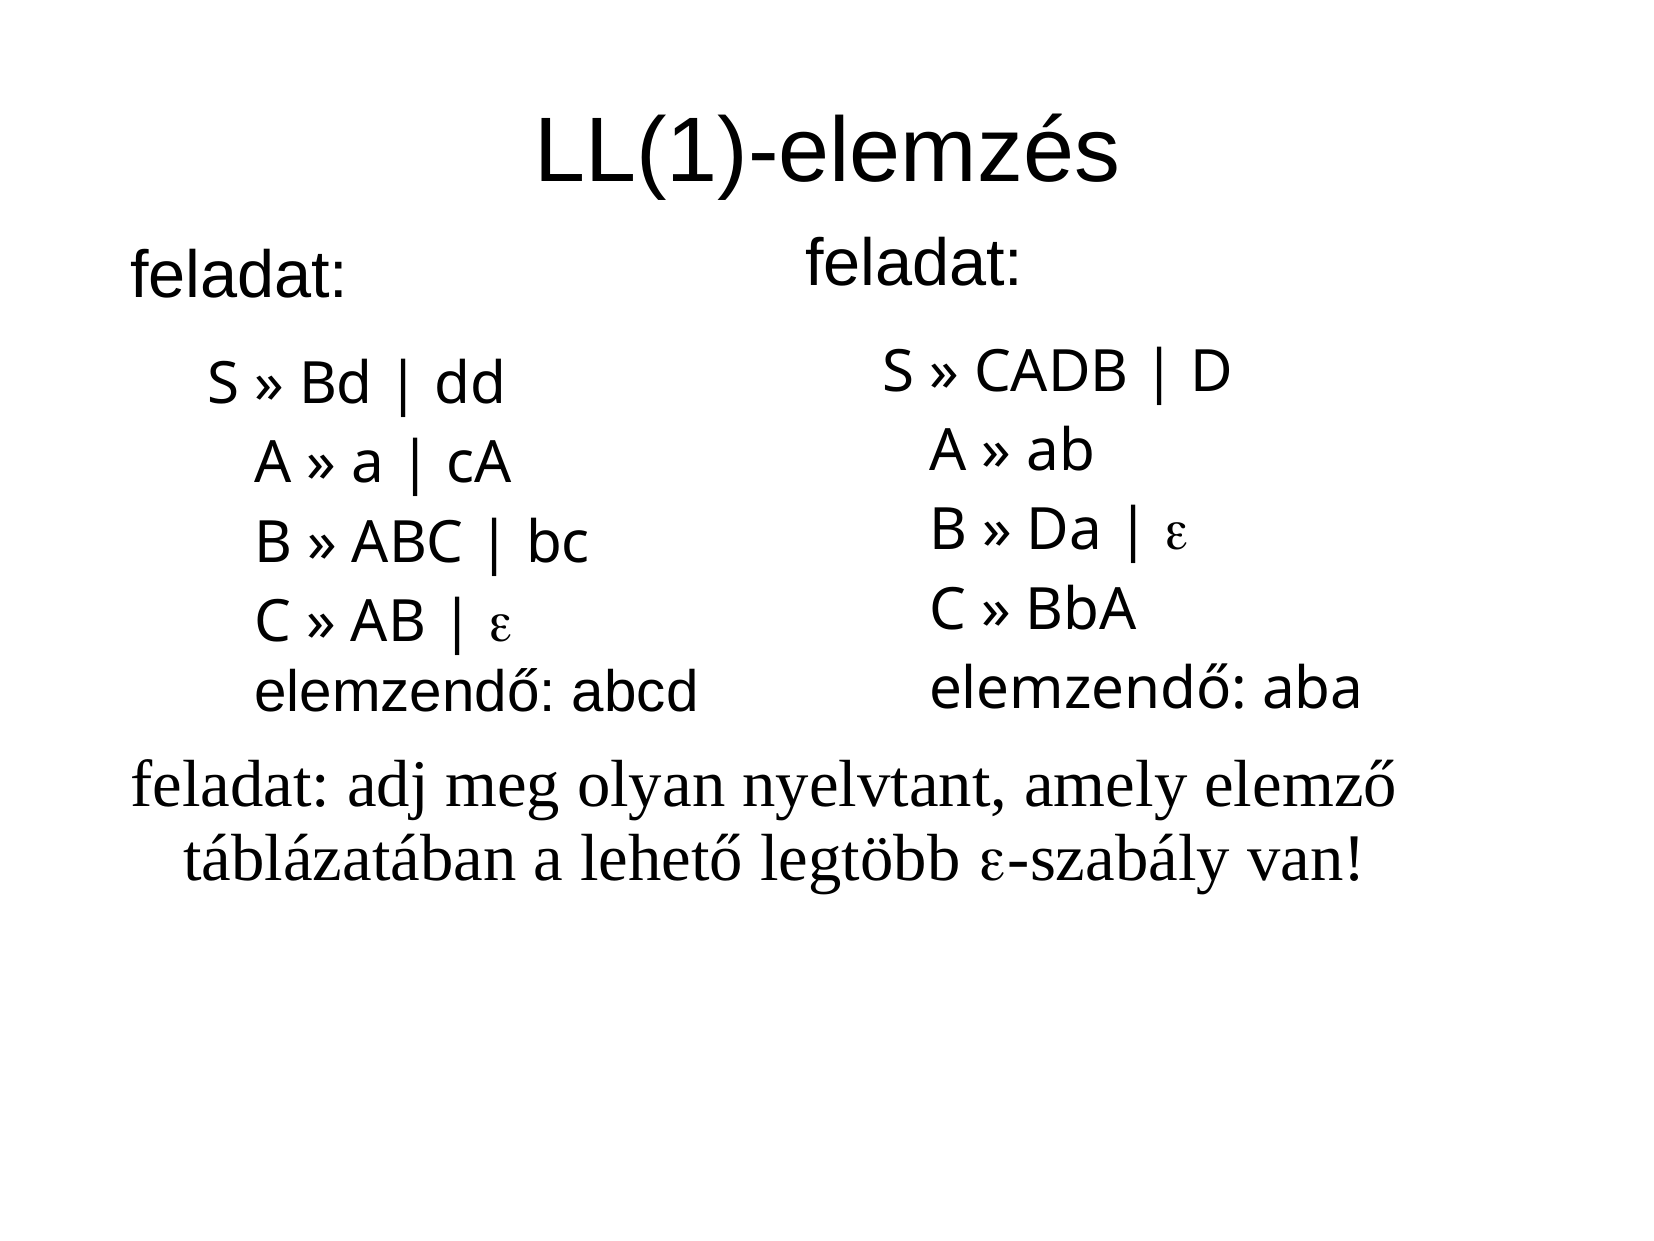

# LL(1)-elemzés
feladat:
S » CADB | D
A » ab
B » Da | e
C » BbA
elemzendő: aba
feladat:
S » Bd | dd
A » a | cA
B » ABC | bc
C » AB | e
elemzendő: abcd
feladat: adj meg olyan nyelvtant, amely elemző táblázatában a lehető legtöbb e-szabály van!